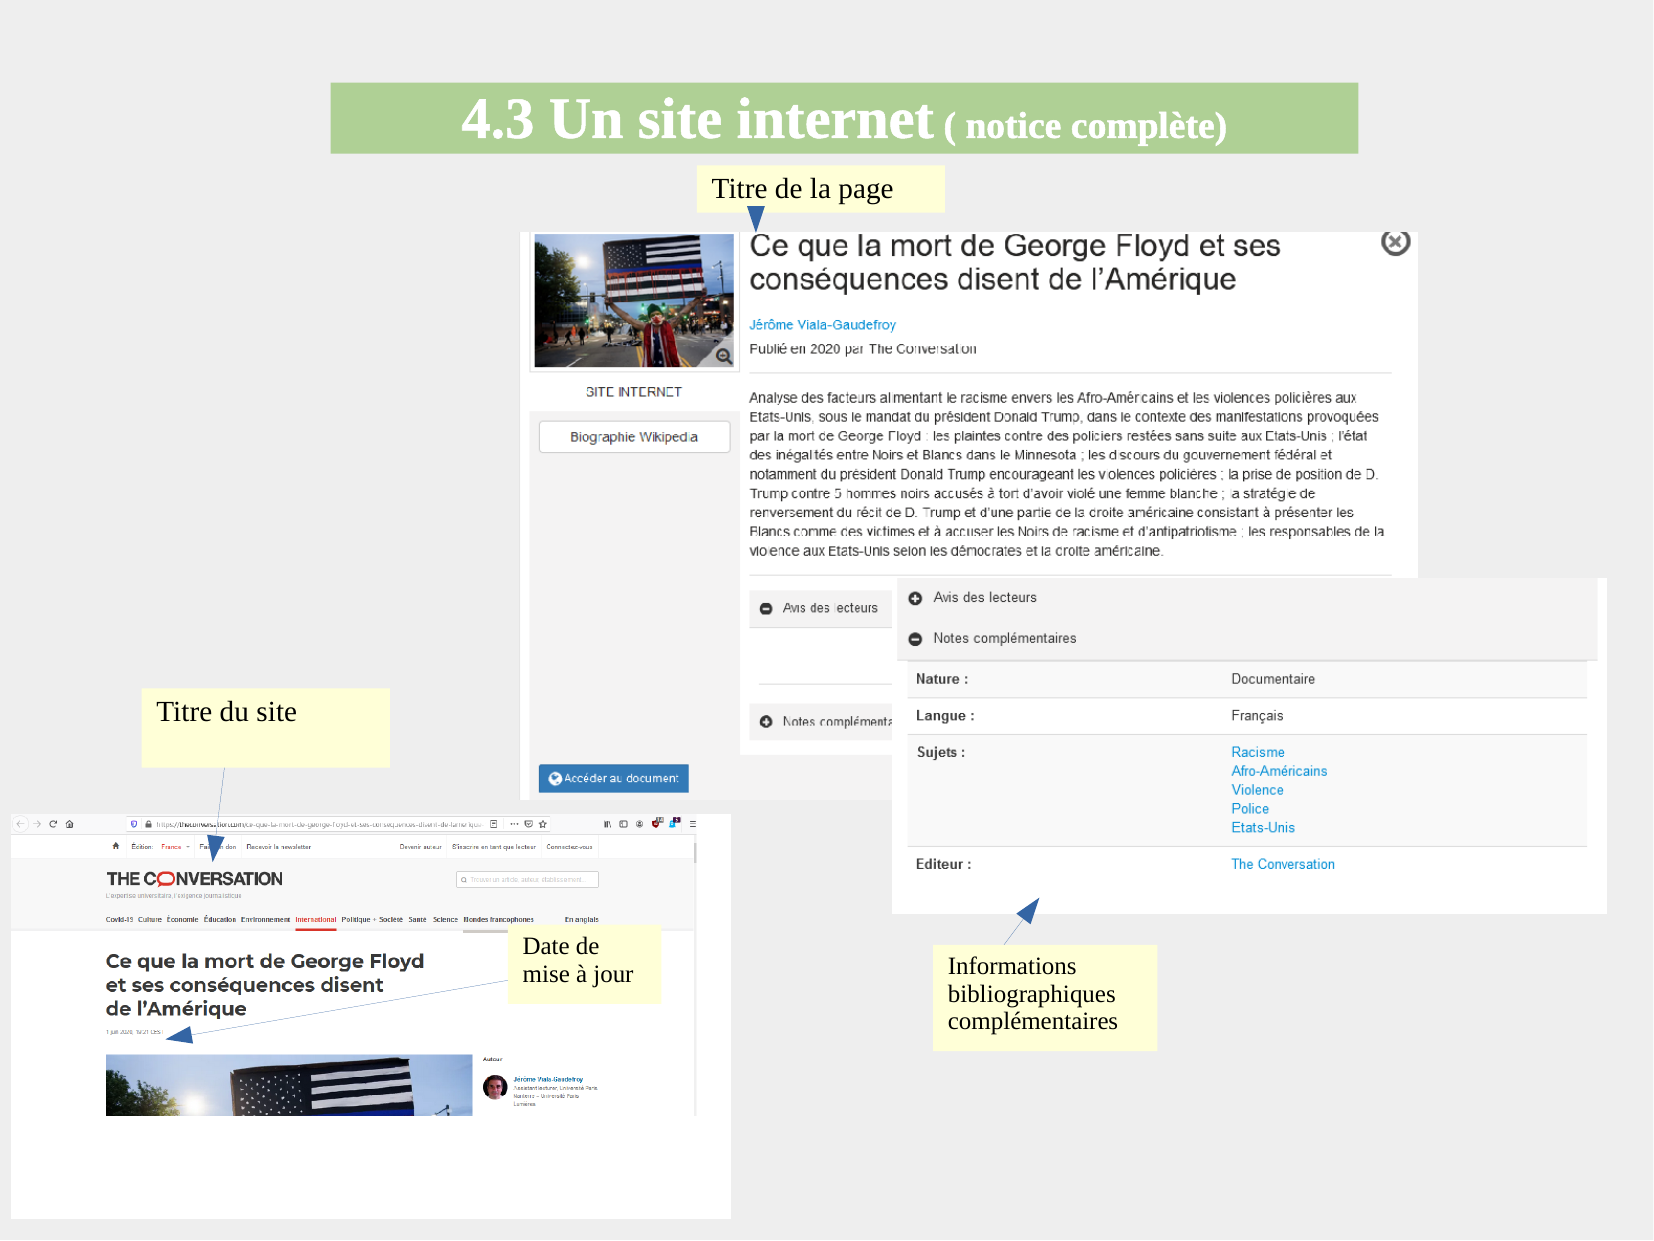

# 4.3 Un site internet ( notice complète)
Titre de la page
Titre du site
Date de mise à jour
Informations bibliographiques complémentaires